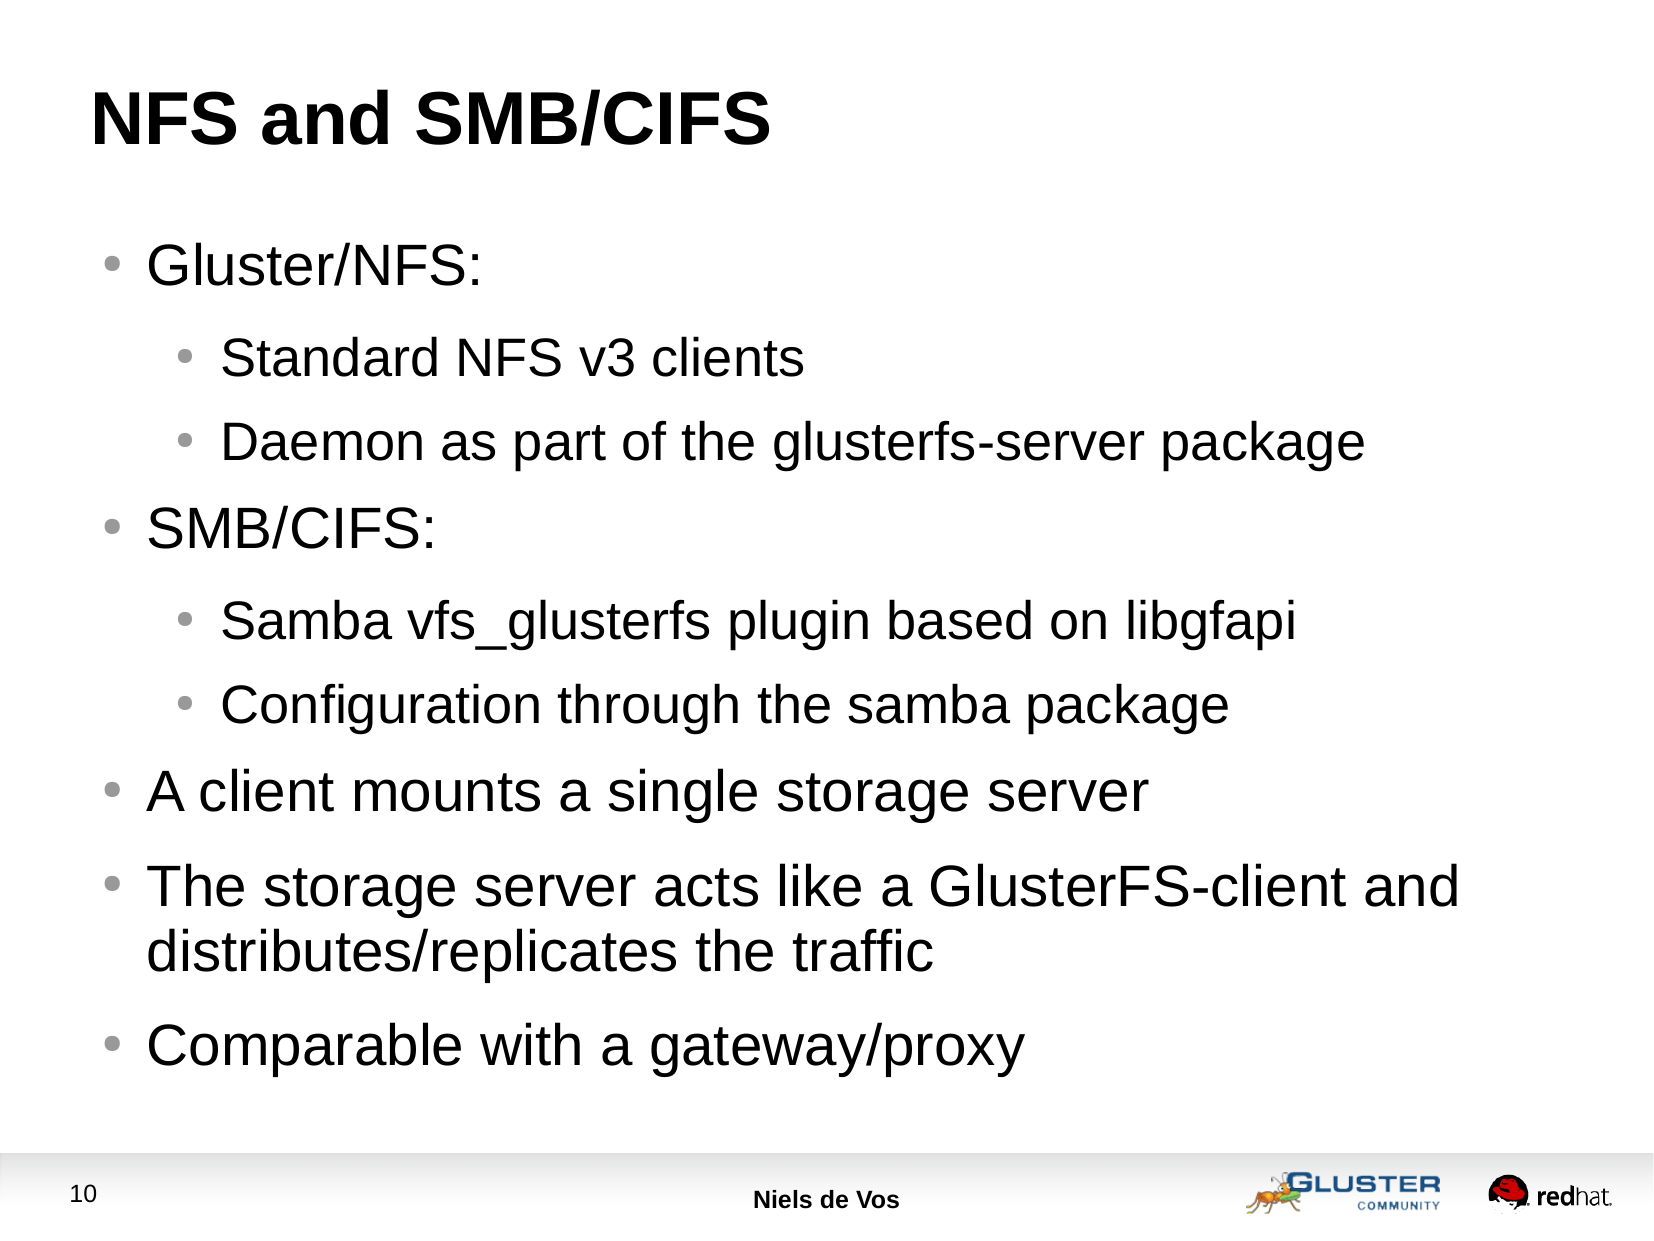

# NFS and SMB/CIFS
Gluster/NFS:
Standard NFS v3 clients
Daemon as part of the glusterfs-server package
SMB/CIFS:
Samba vfs_glusterfs plugin based on libgfapi
Configuration through the samba package
A client mounts a single storage server
The storage server acts like a GlusterFS-client and distributes/replicates the traffic
Comparable with a gateway/proxy